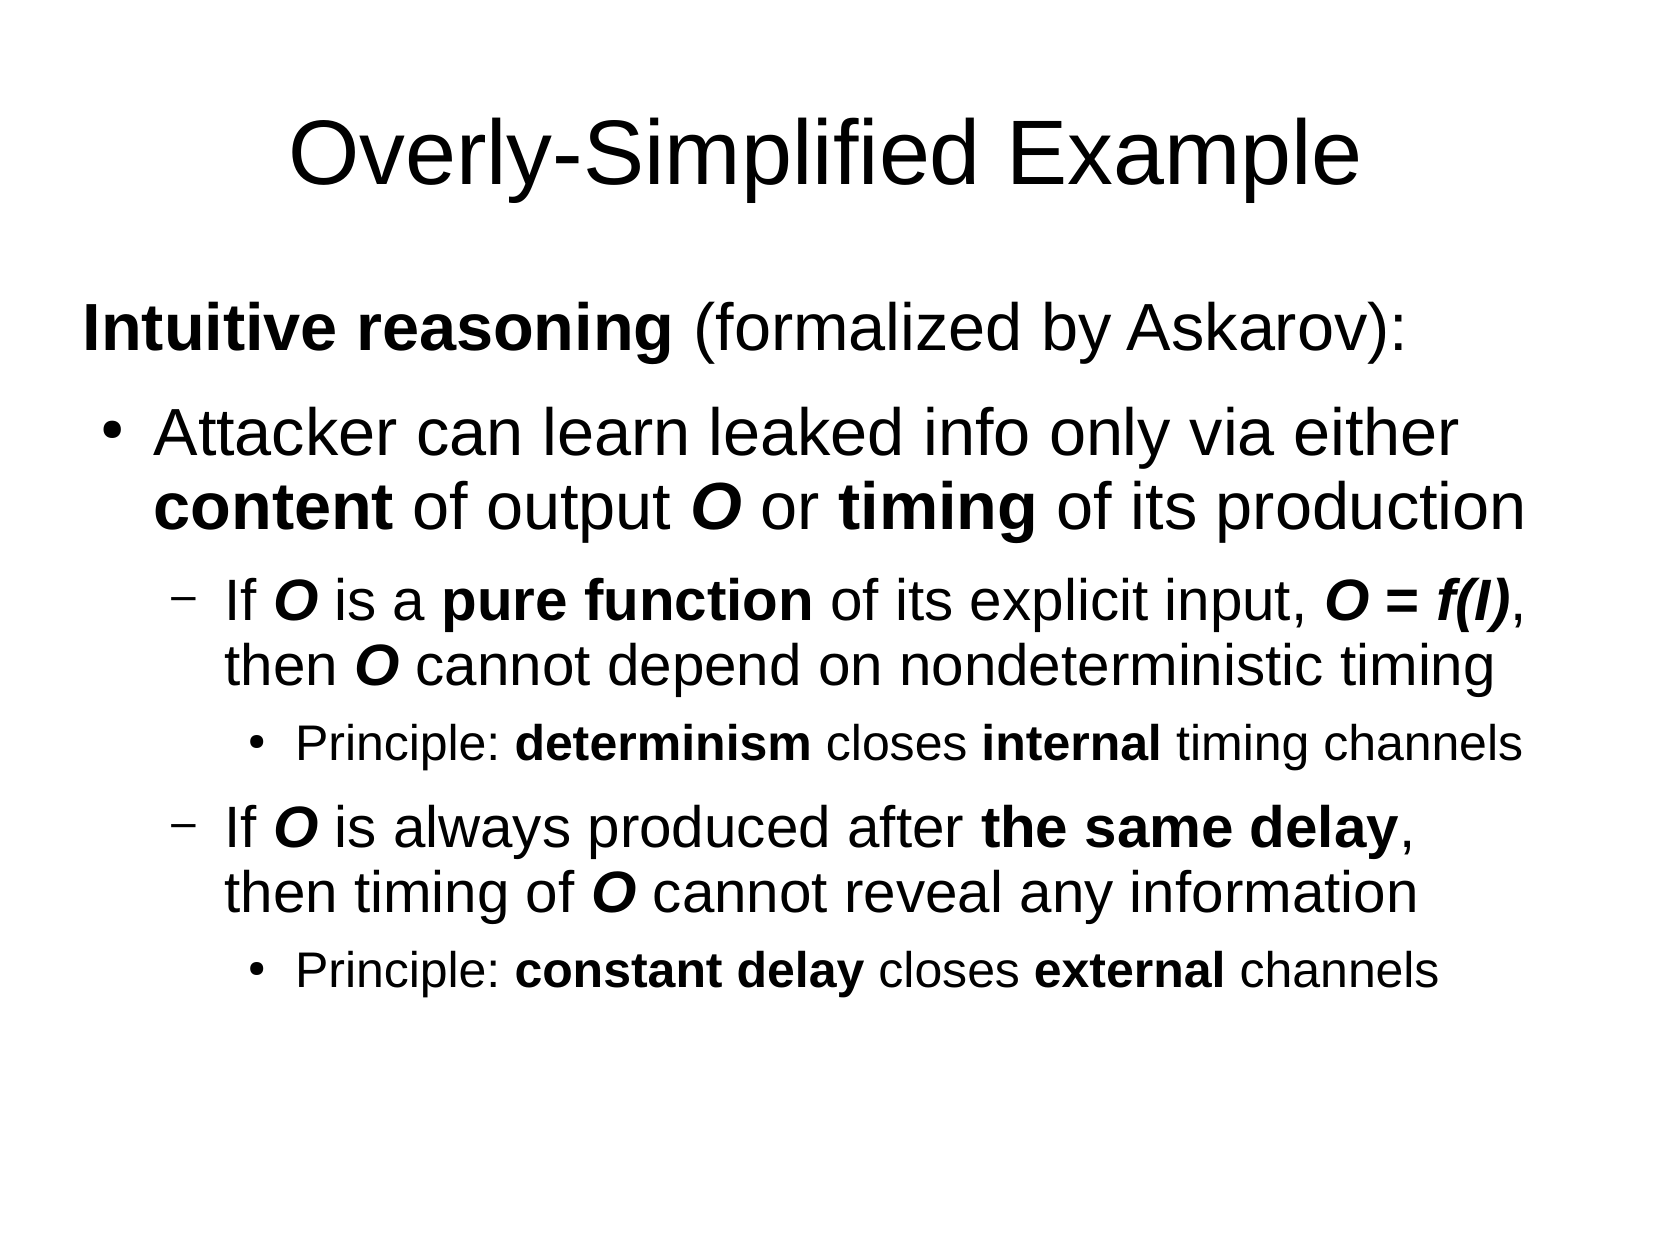

# Overly-Simplified Example
Intuitive reasoning (formalized by Askarov):
Attacker can learn leaked info only via either
content of output O or timing of its production
If O is a pure function of its explicit input, O = f(I),
then O cannot depend on nondeterministic timing
Principle: determinism closes internal timing channels
If O is always produced after the same delay,
then timing of O cannot reveal any information
Principle: constant delay closes external channels